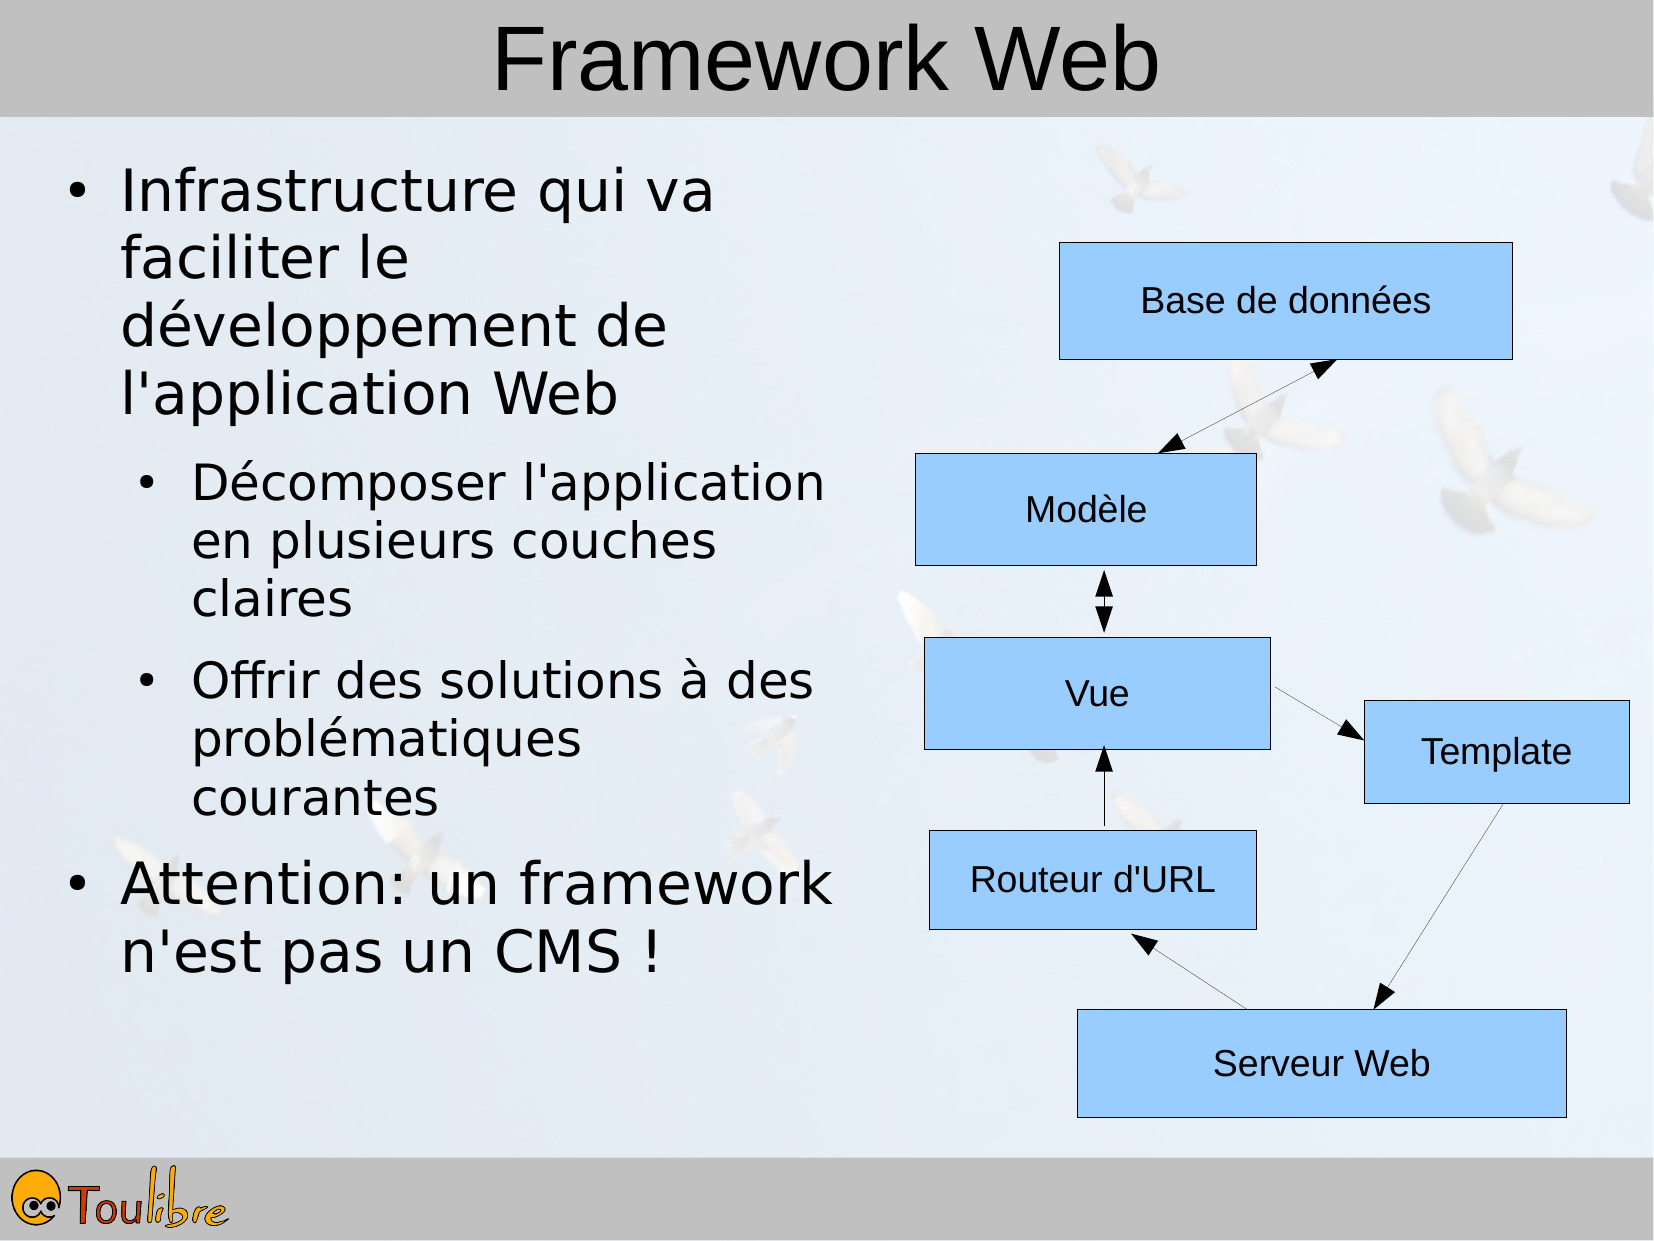

# Framework Web
Infrastructure qui va faciliter le développement de l'application Web
Décomposer l'application en plusieurs couches claires
Offrir des solutions à des problématiques courantes
Attention: un framework n'est pas un CMS !
Base de données
Modèle
Vue
Template
Routeur d'URL
Serveur Web